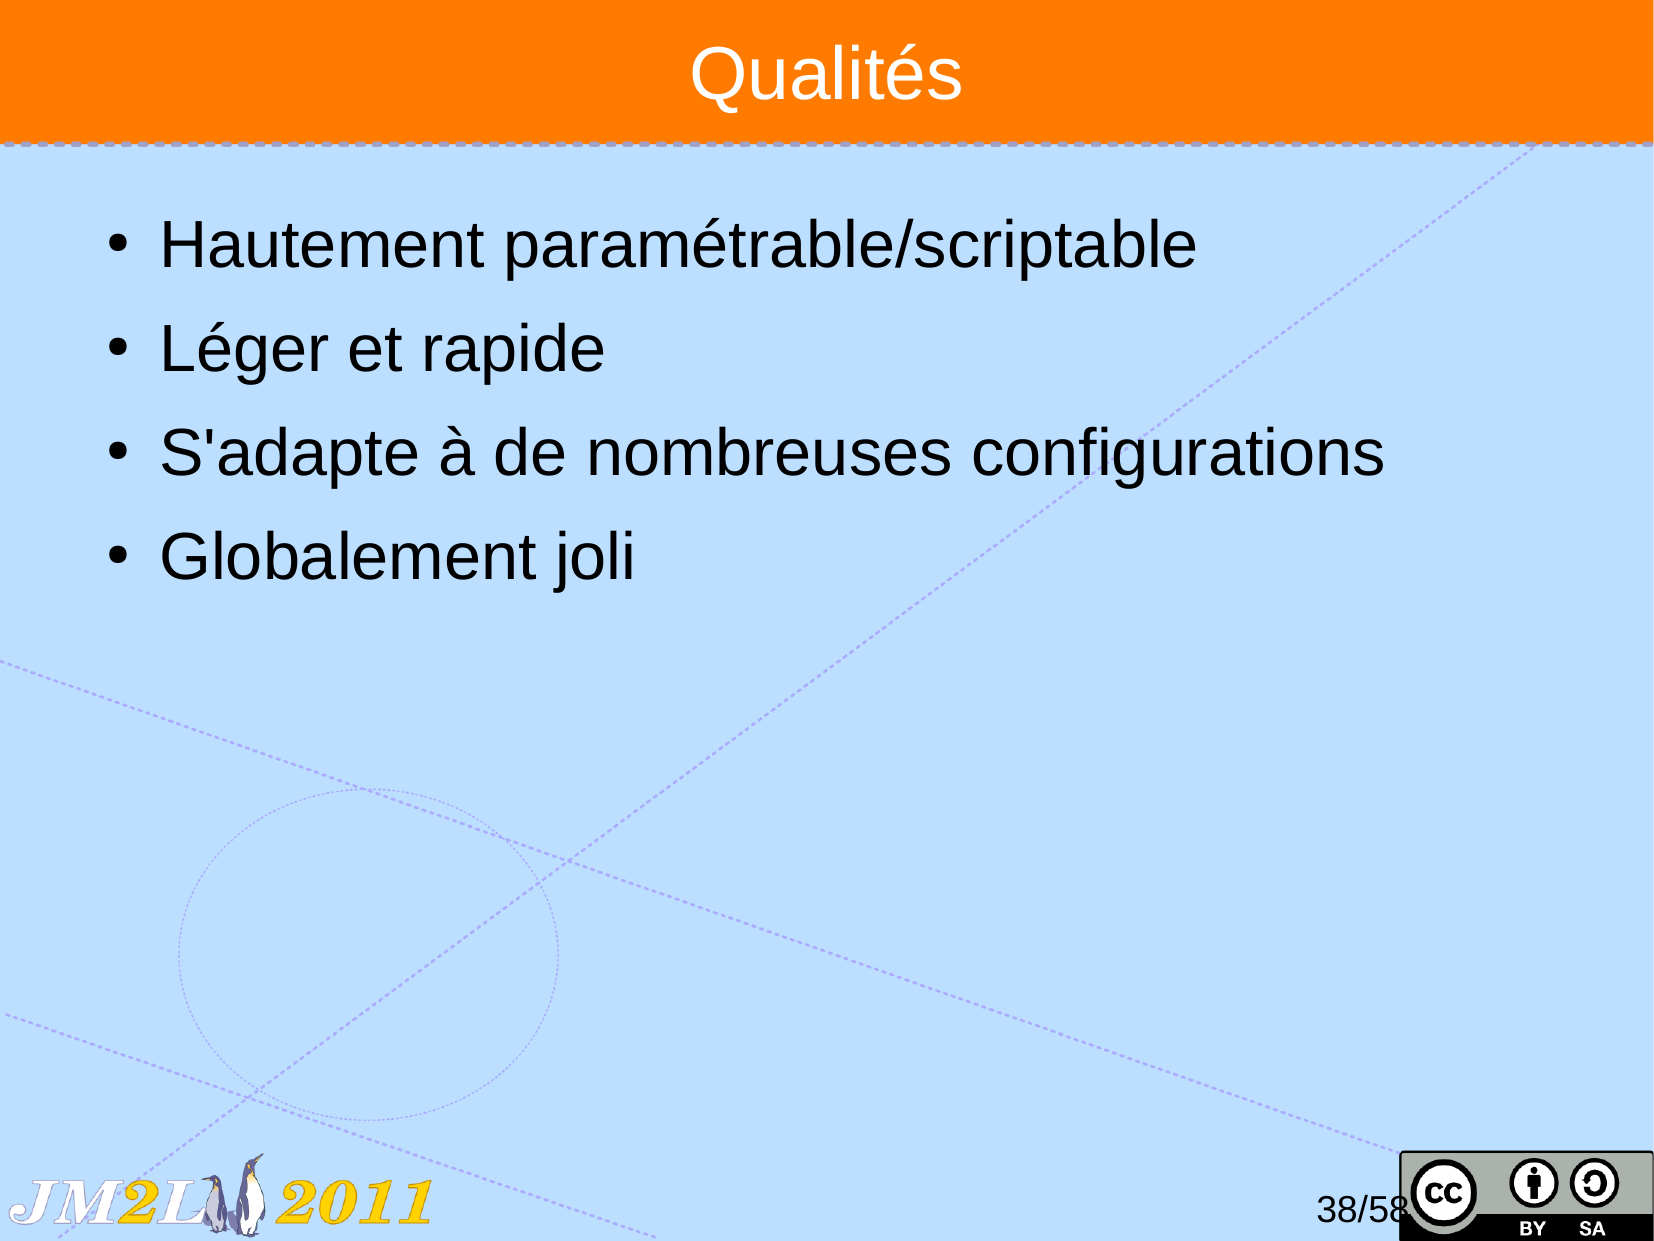

# Qualités
Hautement paramétrable/scriptable
Léger et rapide
S'adapte à de nombreuses configurations
Globalement joli